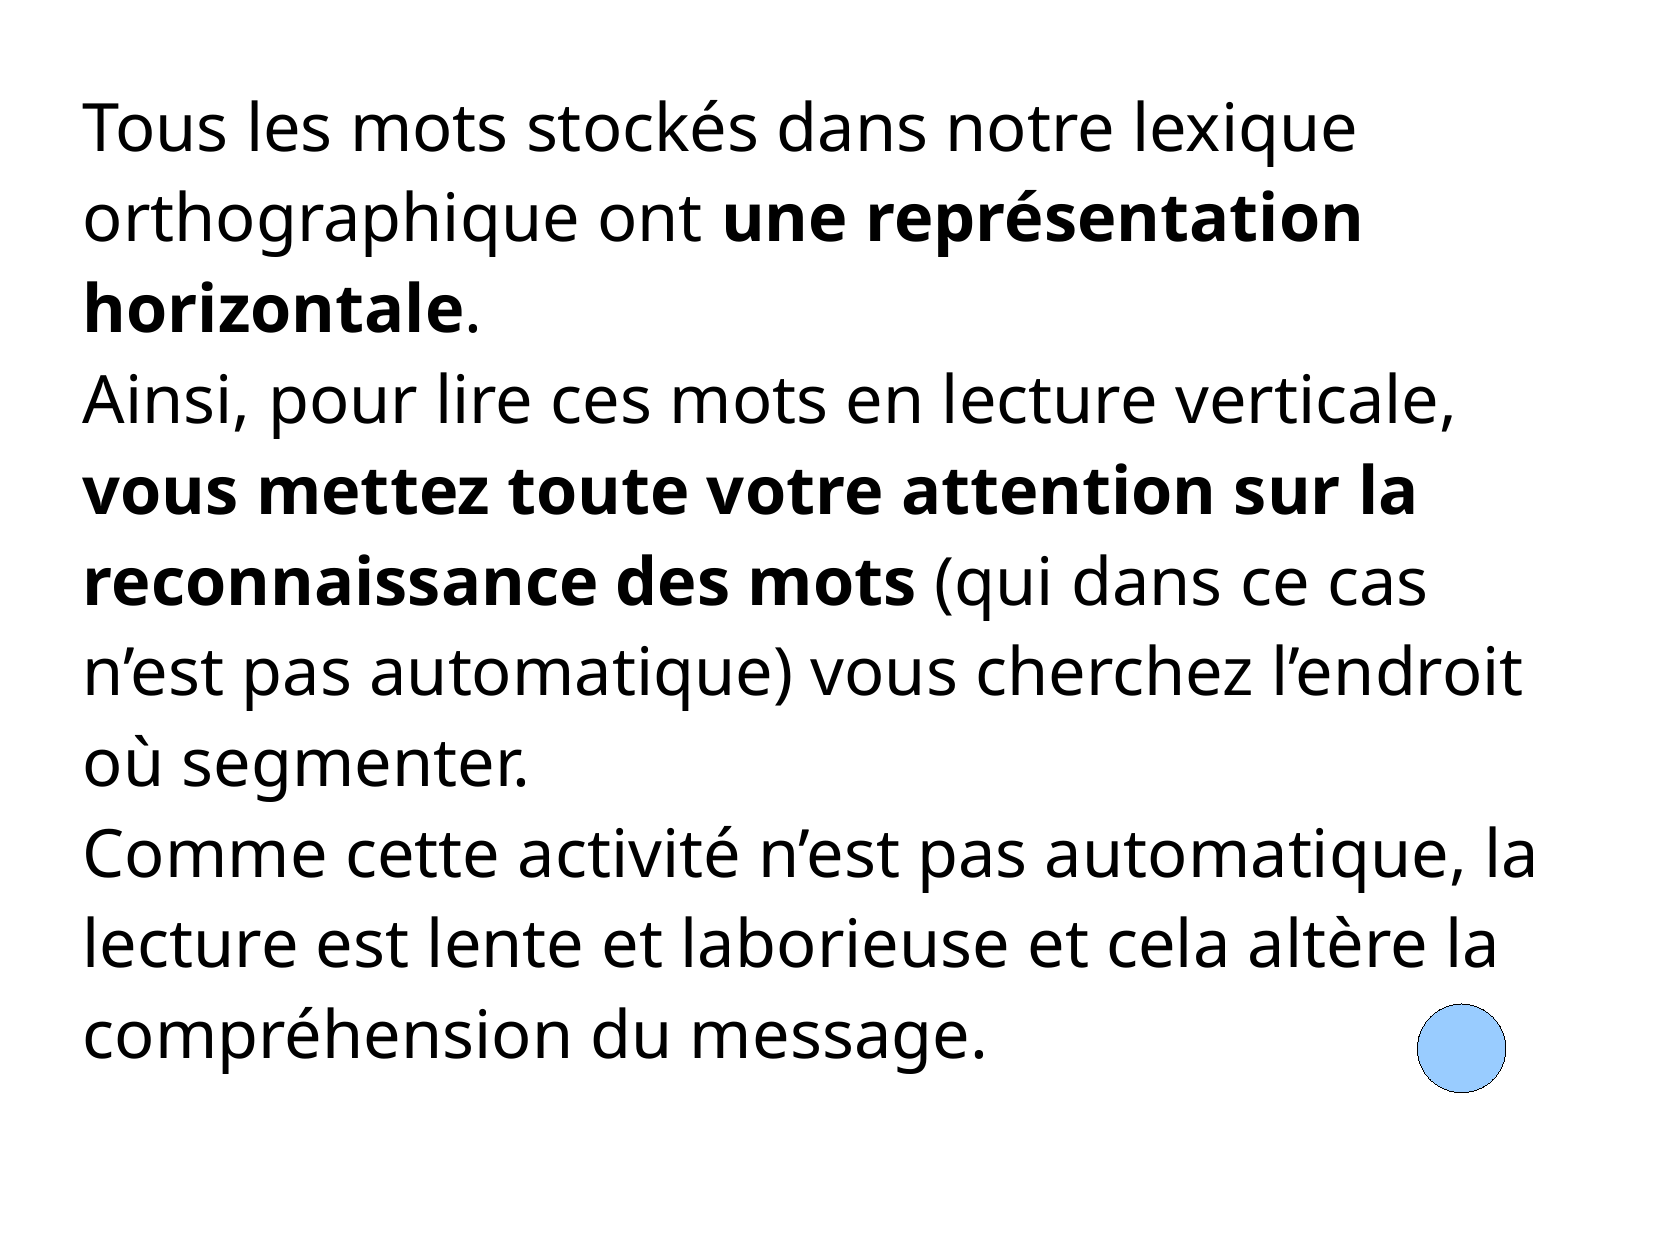

# Tous les mots stockés dans notre lexique
orthographique ont une représentation horizontale.
Ainsi, pour lire ces mots en lecture verticale, vous mettez toute votre attention sur la reconnaissance des mots (qui dans ce cas n’est pas automatique) vous cherchez l’endroit où segmenter.
Comme cette activité n’est pas automatique, la lecture est lente et laborieuse et cela altère la compréhension du message.